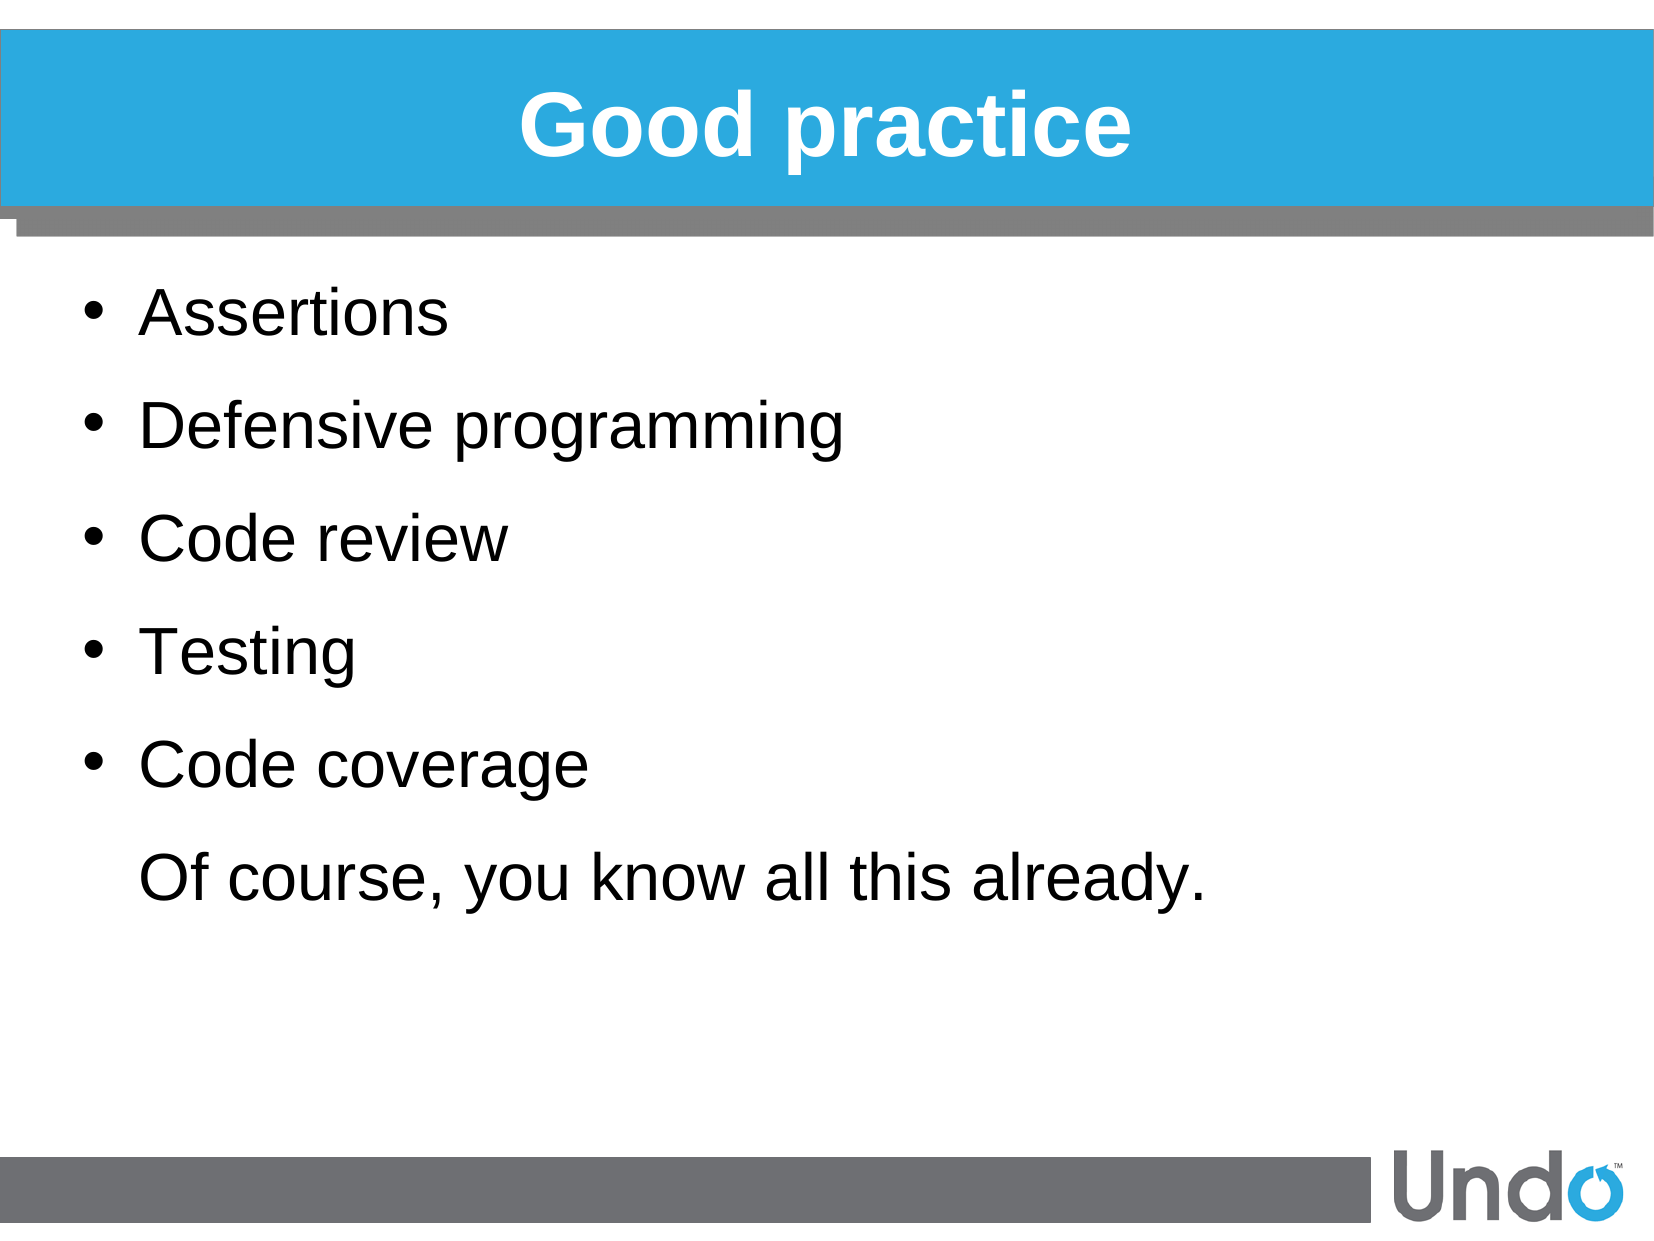

# Good practice
Assertions
Defensive programming
Code review
Testing
Code coverage
Of course, you know all this already.